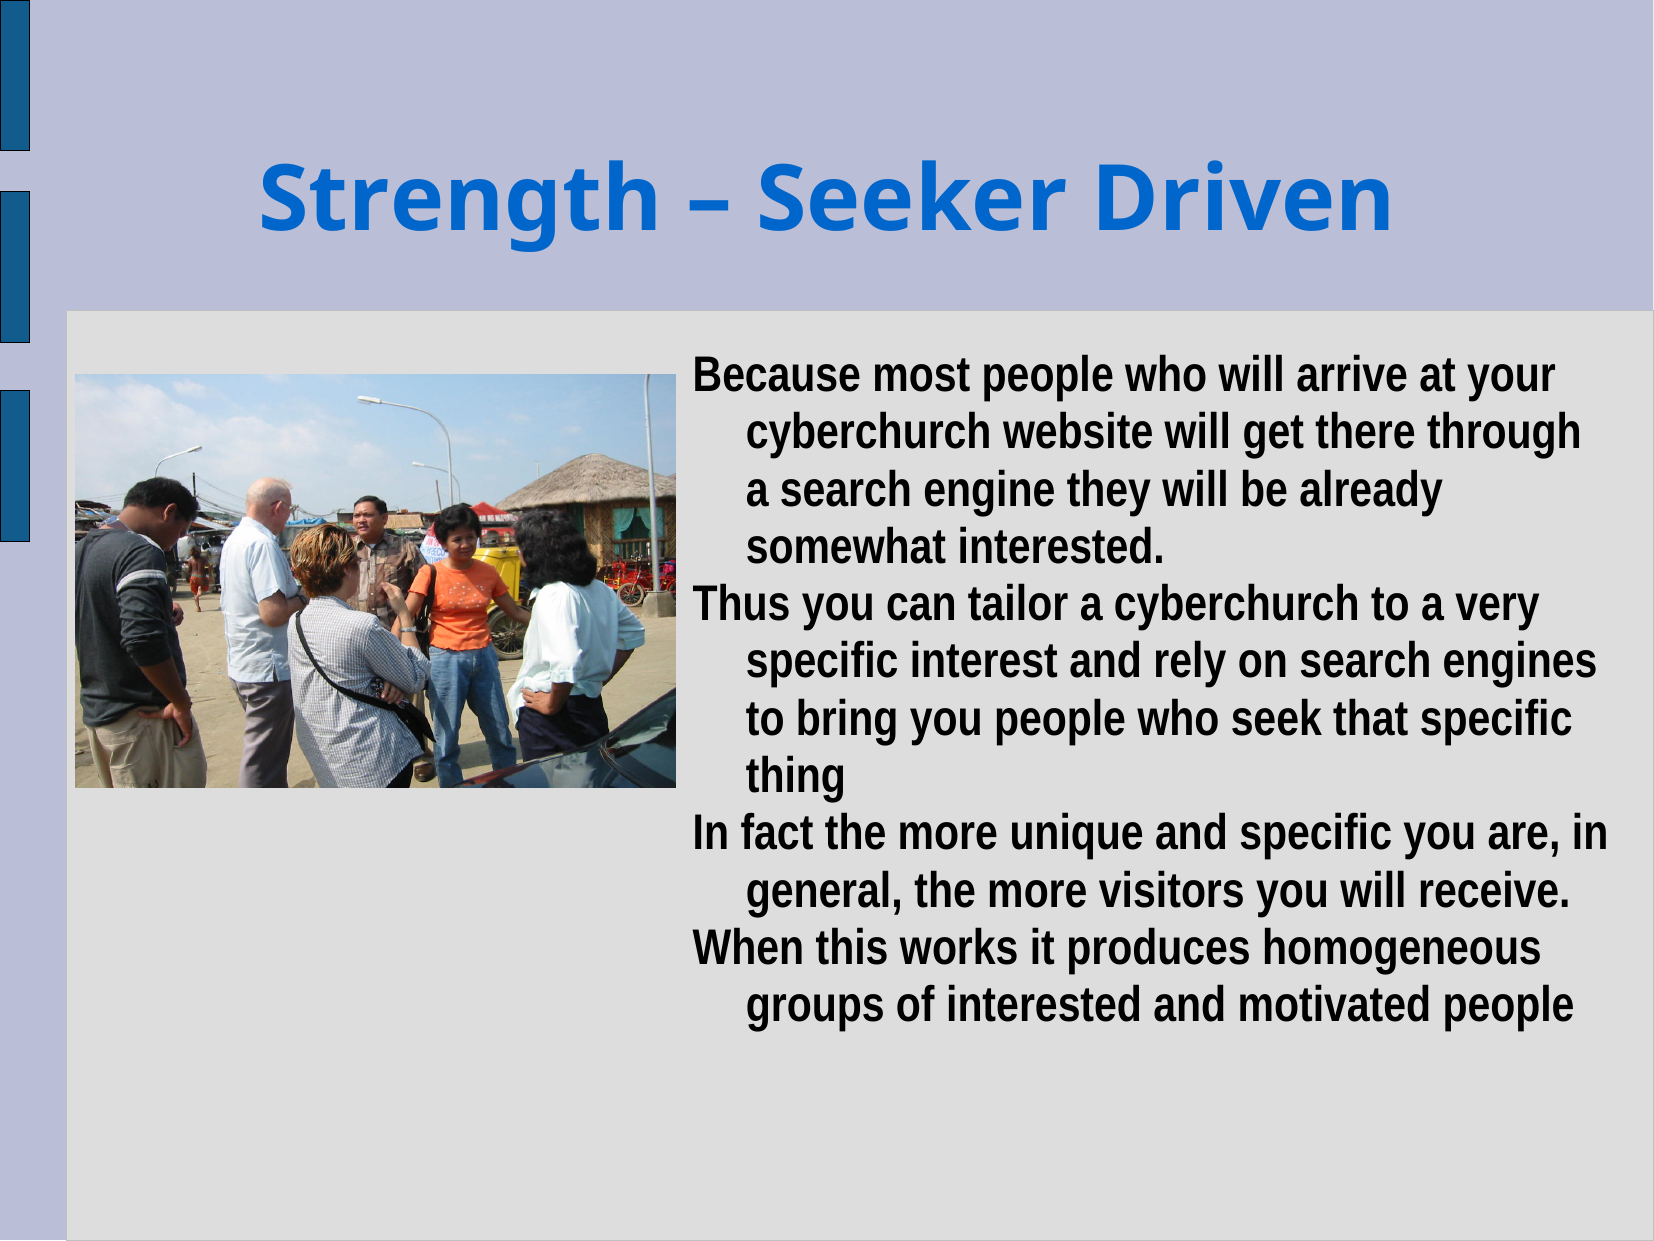

# Strength – Seeker Driven
Because most people who will arrive at your cyberchurch website will get there through a search engine they will be already somewhat interested.
Thus you can tailor a cyberchurch to a very specific interest and rely on search engines to bring you people who seek that specific thing
In fact the more unique and specific you are, in general, the more visitors you will receive.
When this works it produces homogeneous groups of interested and motivated people